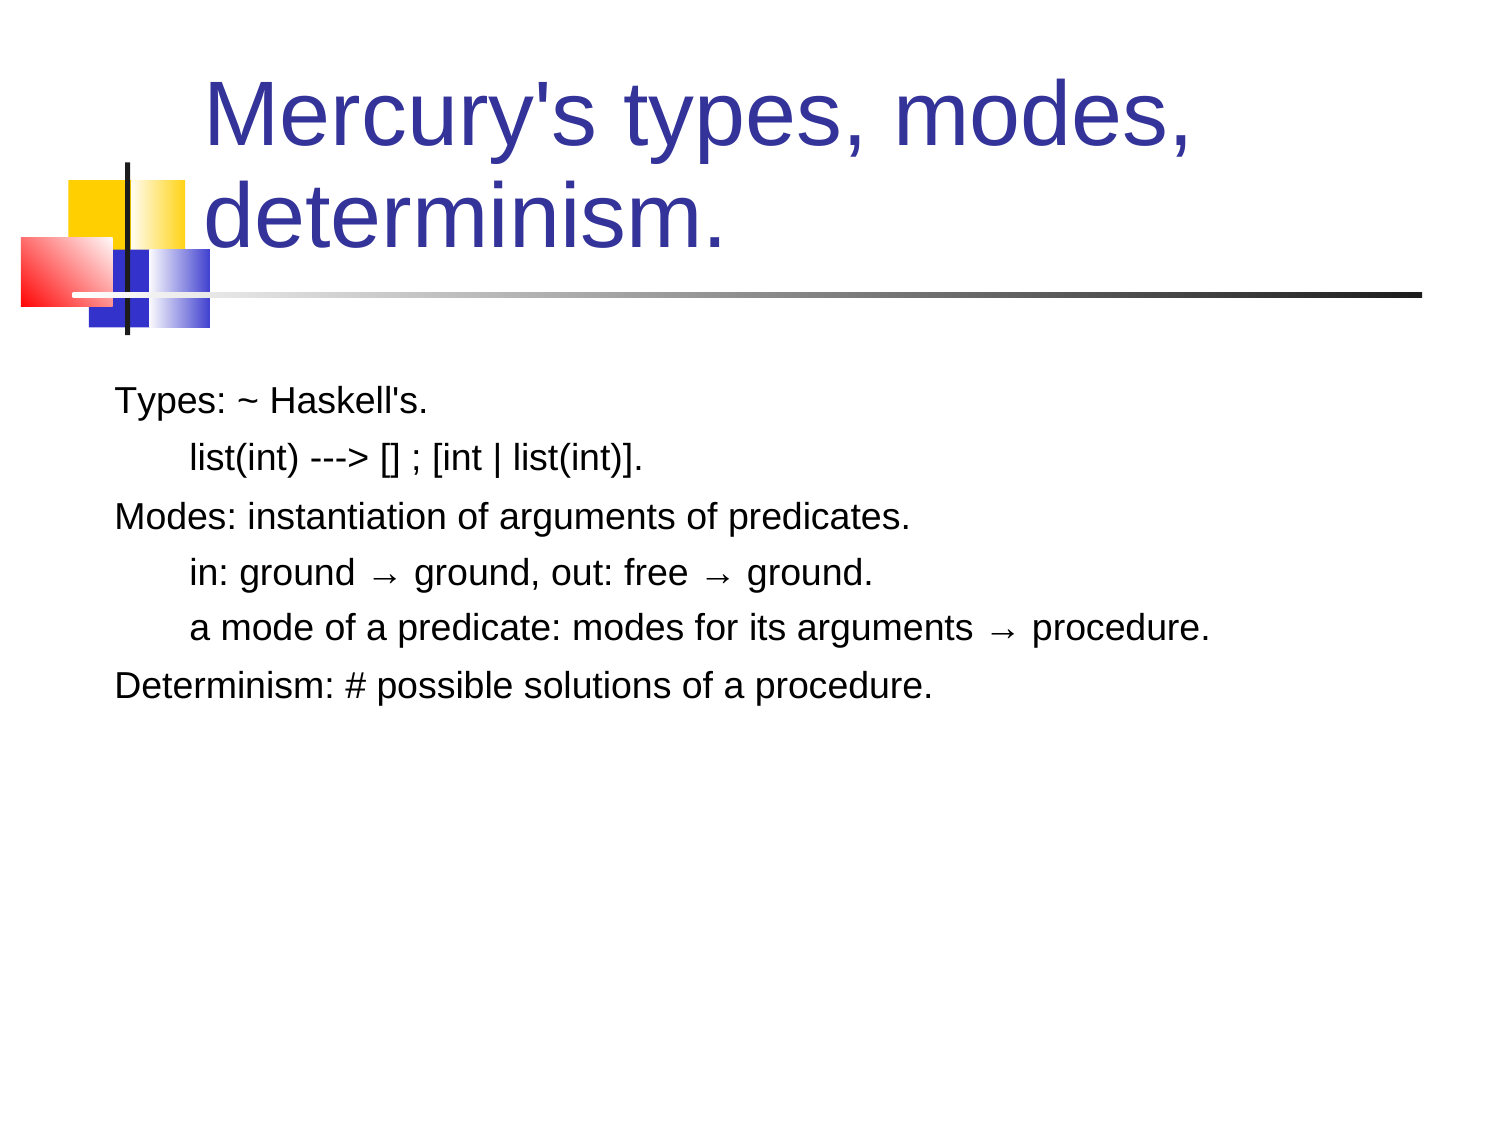

# Mercury's types, modes, determinism.
Types: ~ Haskell's.
list(int) ---> [] ; [int | list(int)].
Modes: instantiation of arguments of predicates.
in: ground → ground, out: free → ground.
a mode of a predicate: modes for its arguments → procedure.
Determinism: # possible solutions of a procedure.